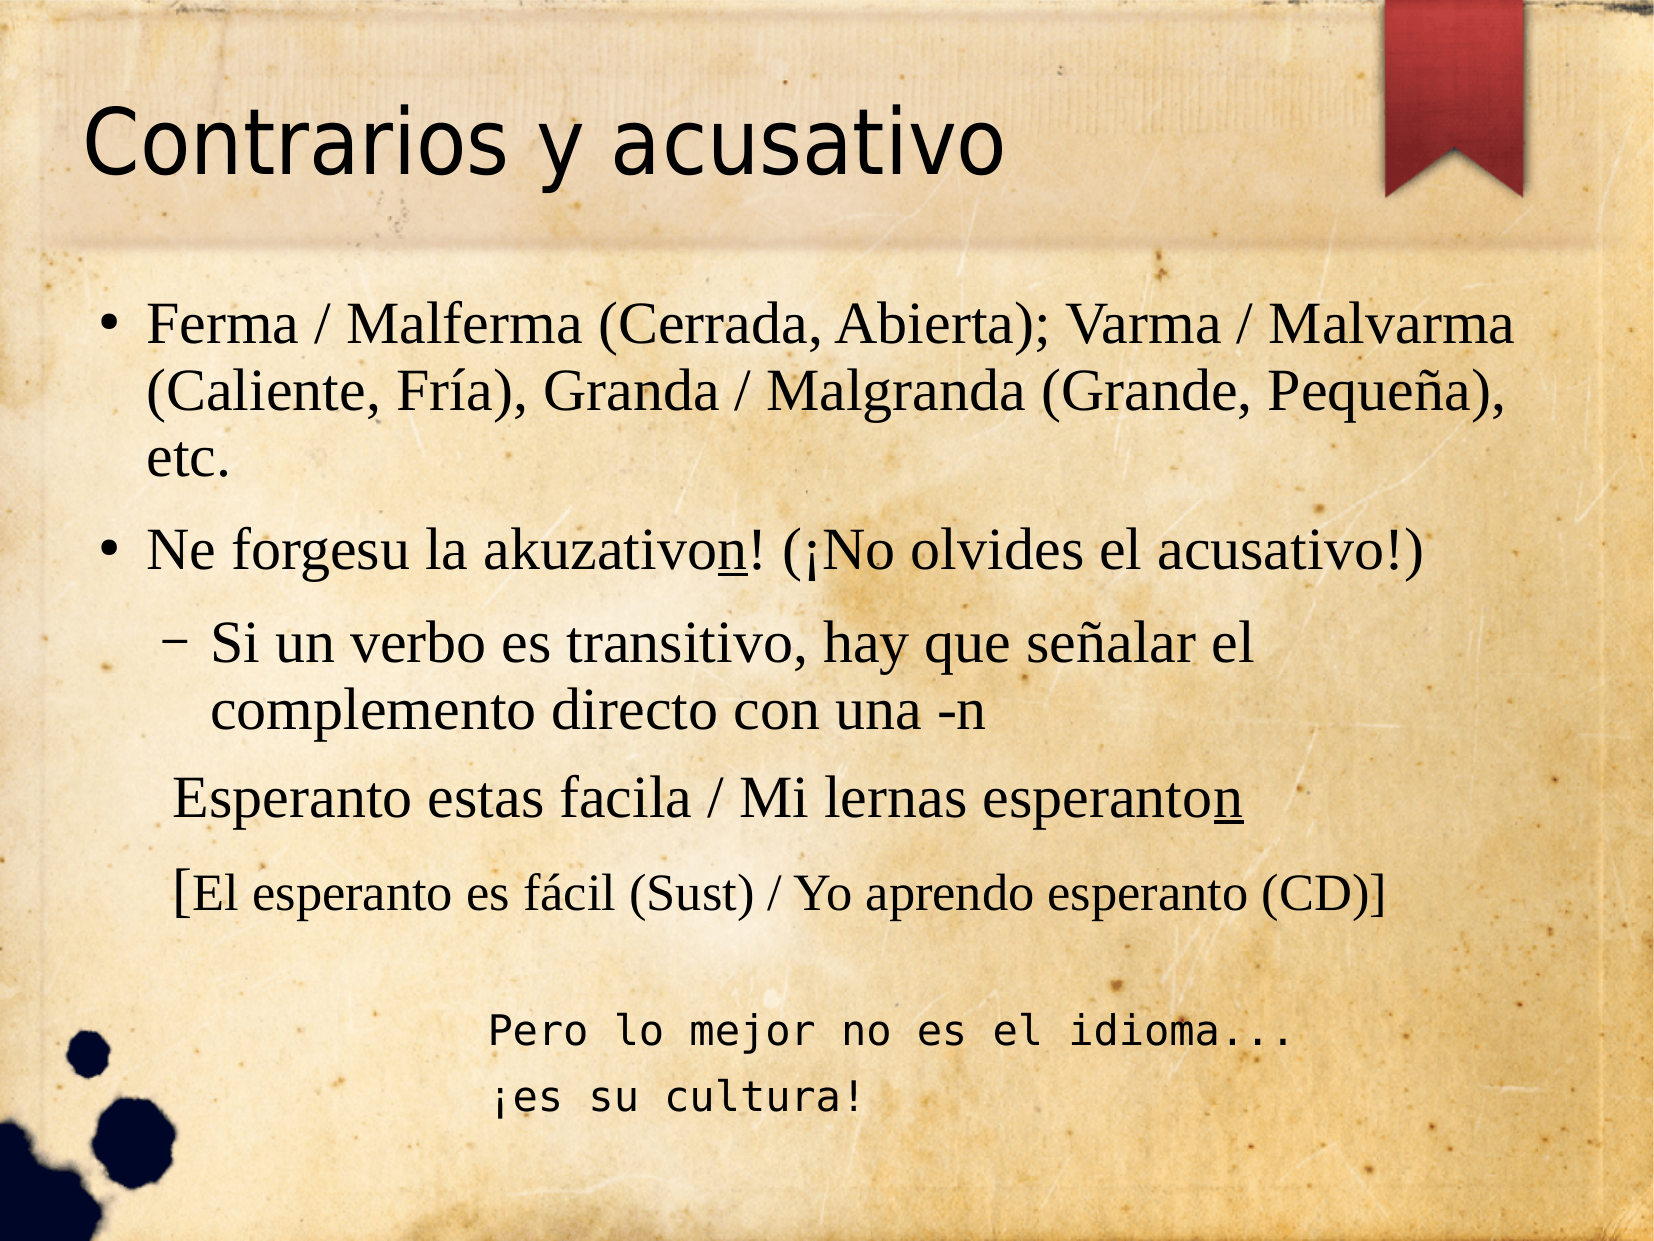

# Contrarios y acusativo
Ferma / Malferma (Cerrada, Abierta); Varma / Malvarma (Caliente, Fría), Granda / Malgranda (Grande, Pequeña), etc.
Ne forgesu la akuzativon! (¡No olvides el acusativo!)
Si un verbo es transitivo, hay que señalar el complemento directo con una -n
 Esperanto estas facila / Mi lernas esperanton
 [El esperanto es fácil (Sust) / Yo aprendo esperanto (CD)]
Pero lo mejor no es el idioma...
¡es su cultura!